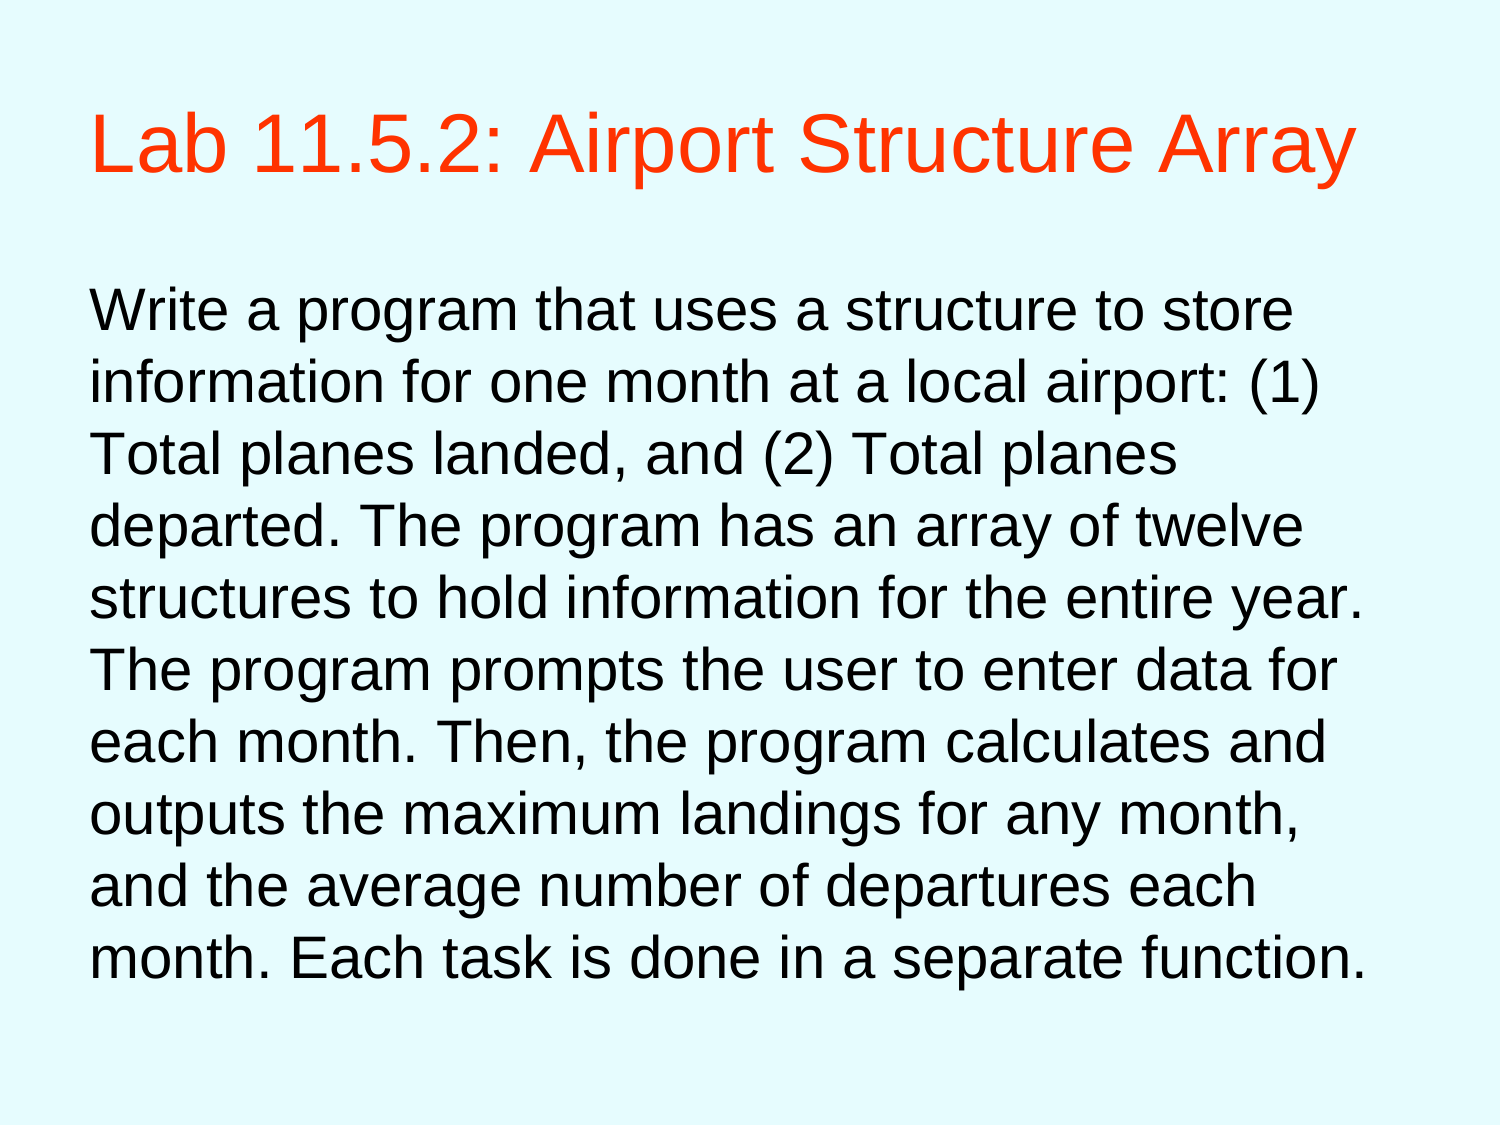

# Lab 11.5.2: Airport Structure Array
Write a program that uses a structure to store information for one month at a local airport: (1) Total planes landed, and (2) Total planes departed. The program has an array of twelve structures to hold information for the entire year. The program prompts the user to enter data for each month. Then, the program calculates and outputs the maximum landings for any month, and the average number of departures each month. Each task is done in a separate function.